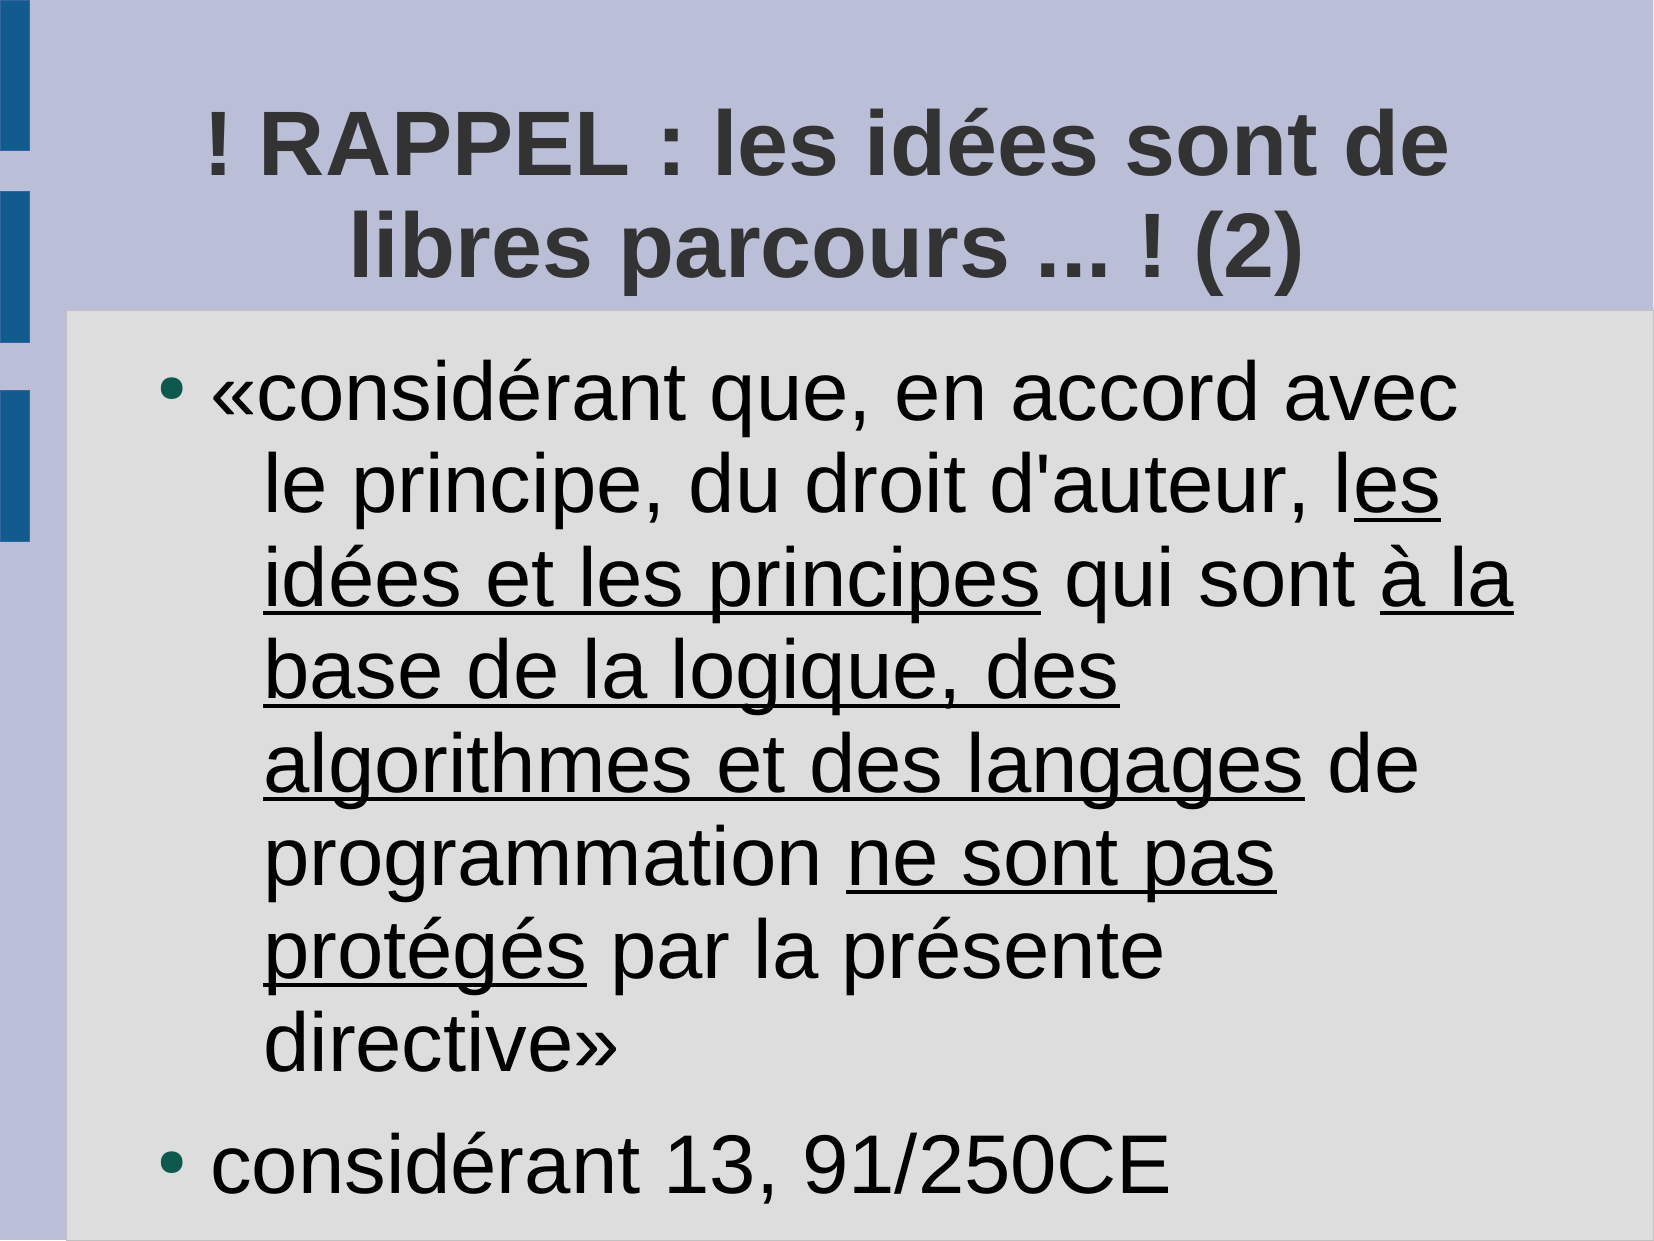

# ! RAPPEL : les idées sont de libres parcours ... ! (2)
«considérant que, en accord avec le principe, du droit d'auteur, les idées et les principes qui sont à la base de la logique, des algorithmes et des langages de programmation ne sont pas protégés par la présente directive»
considérant 13, 91/250CE